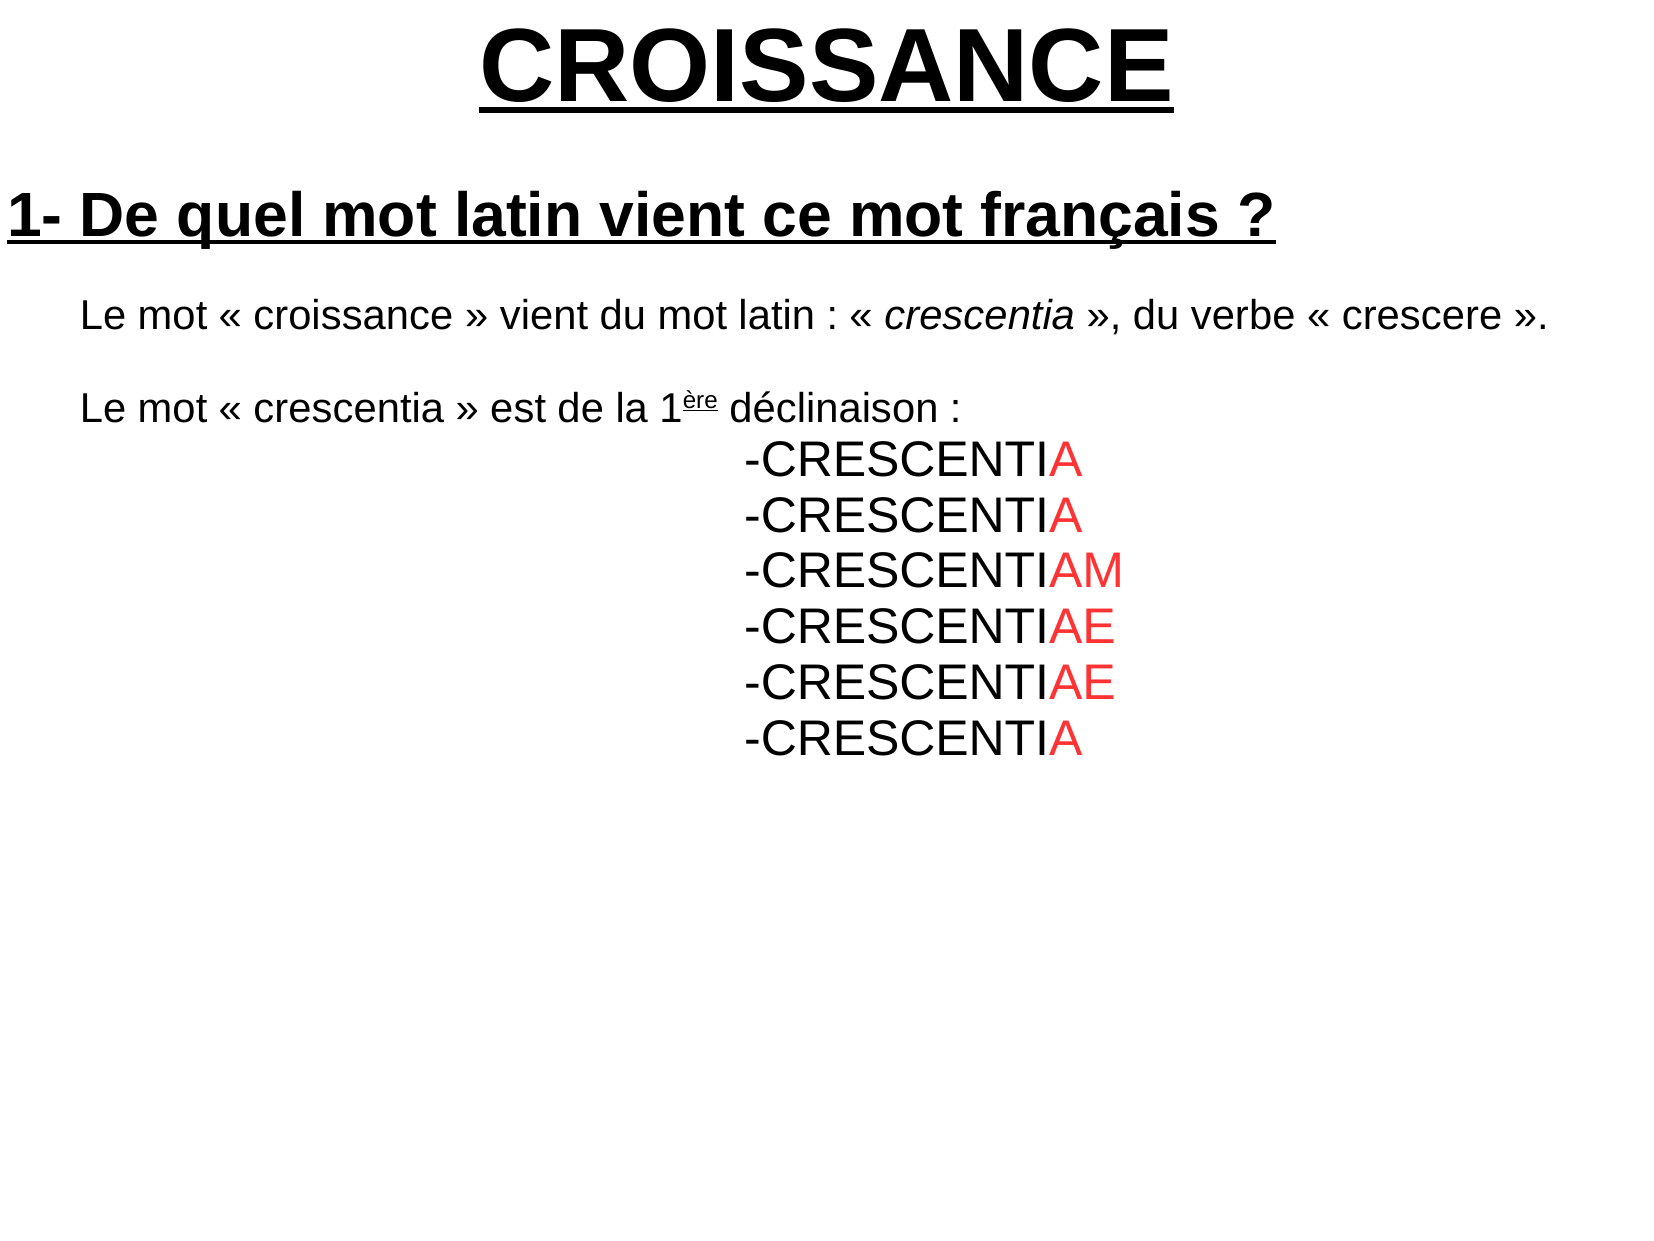

CROISSANCE
1- De quel mot latin vient ce mot français ?
		Le mot « croissance » vient du mot latin : « crescentia », du verbe « crescere ».
		Le mot « crescentia » est de la 1ère déclinaison :
											-CRESCENTIA
											-CRESCENTIA
											-CRESCENTIAM
											-CRESCENTIAE
											-CRESCENTIAE
											-CRESCENTIA